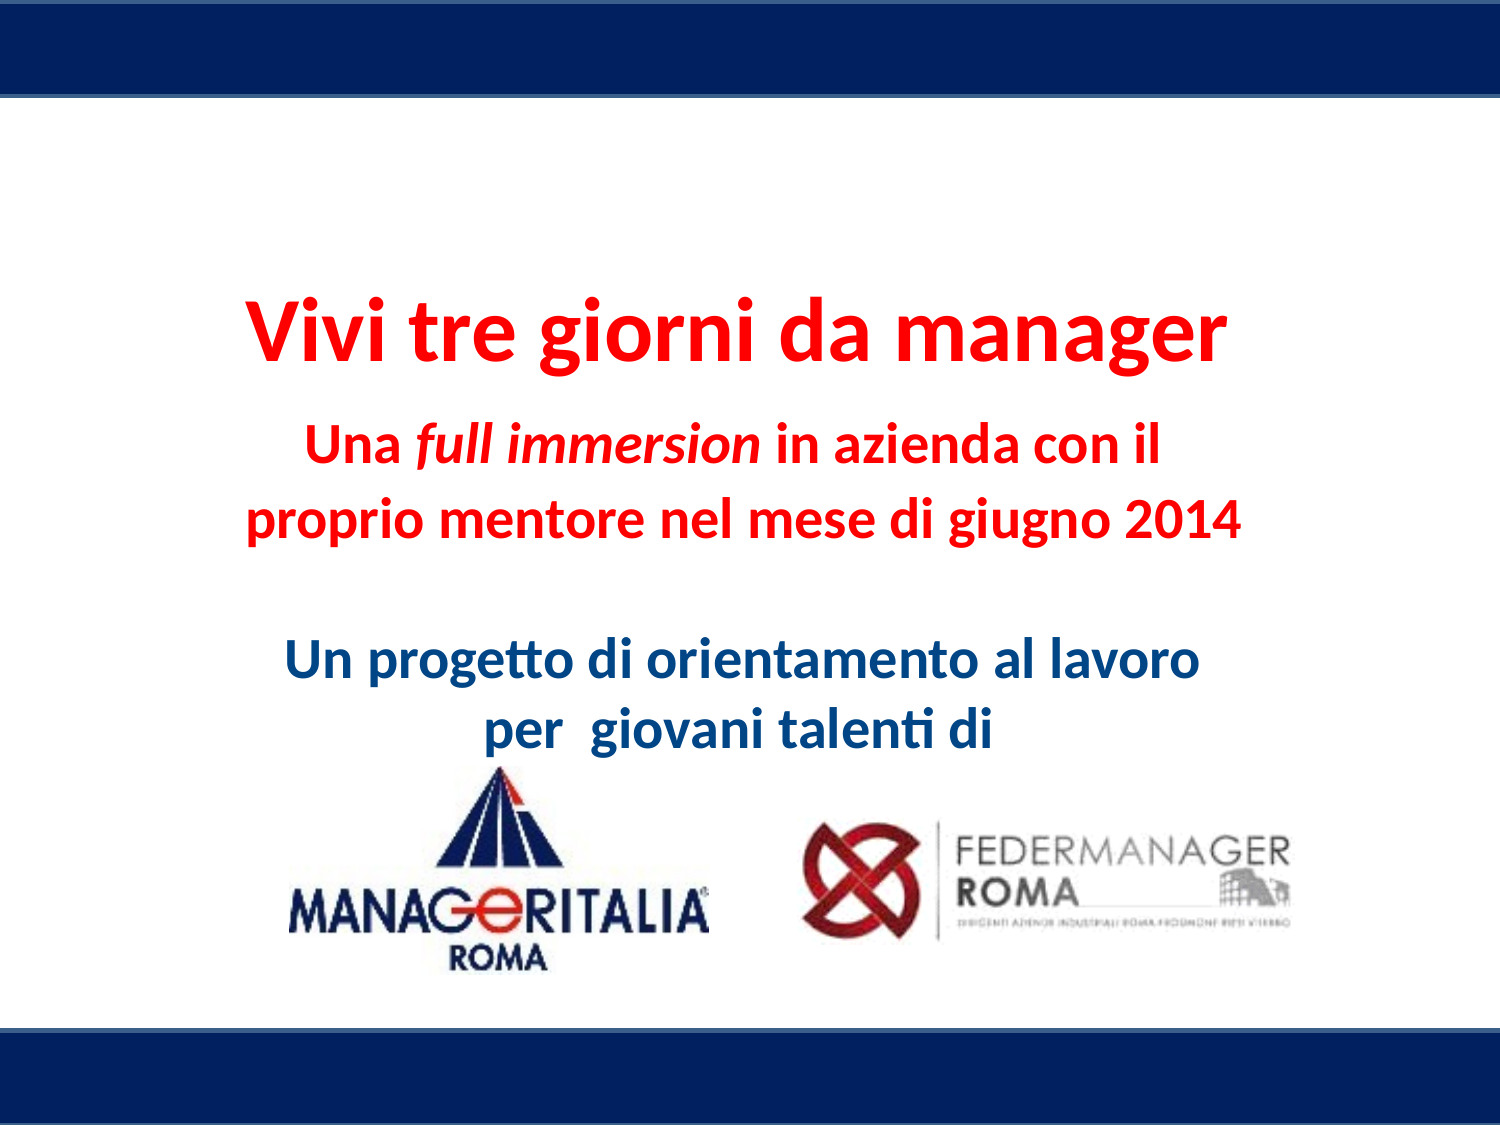

Vivi tre giorni da manager
 Una full immersion in azienda con il
 proprio mentore nel mese di giugno 2014
 Un progetto di orientamento al lavoro
 per giovani talenti di